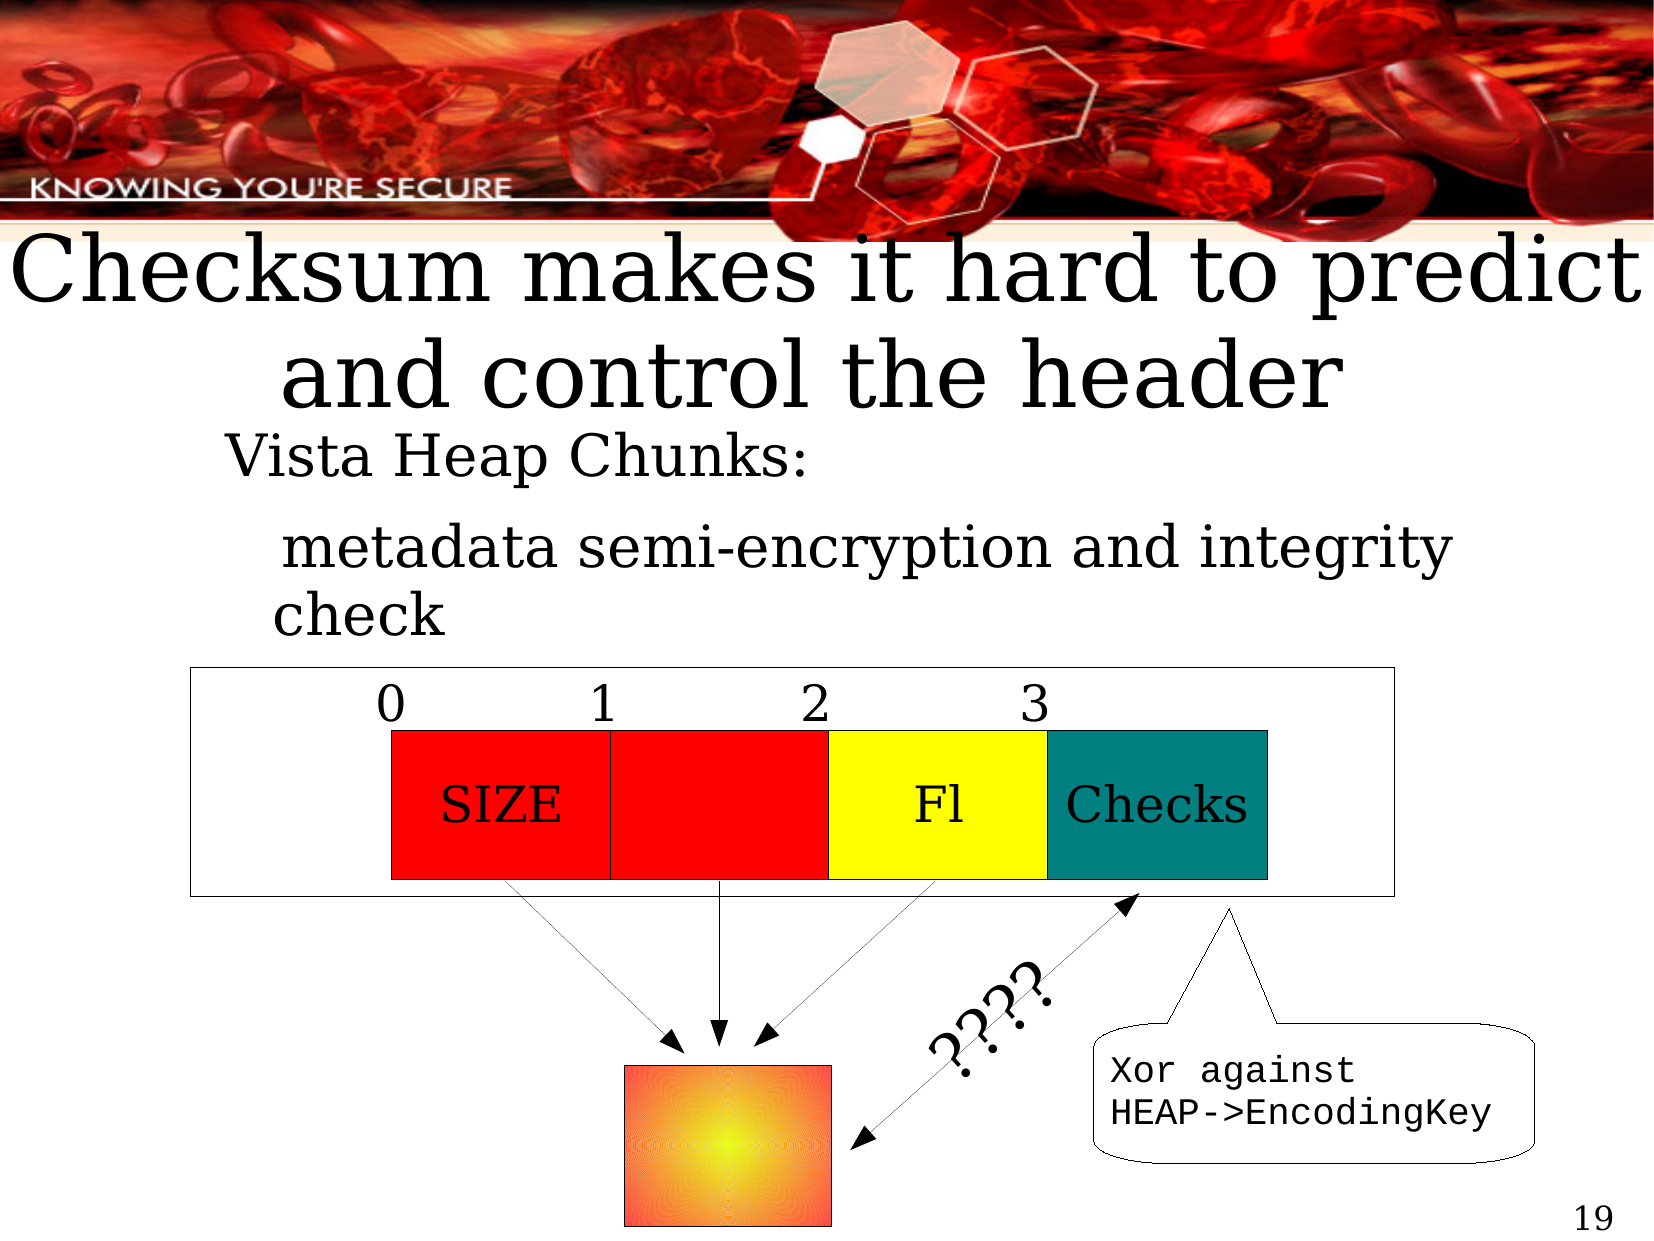

# Checksum makes it hard to predict and control the header
Vista Heap Chunks:
 metadata semi-encryption and integrity check
0
1
2
3
SIZE
Fl
Checks
????
Xor against
HEAP->EncodingKey